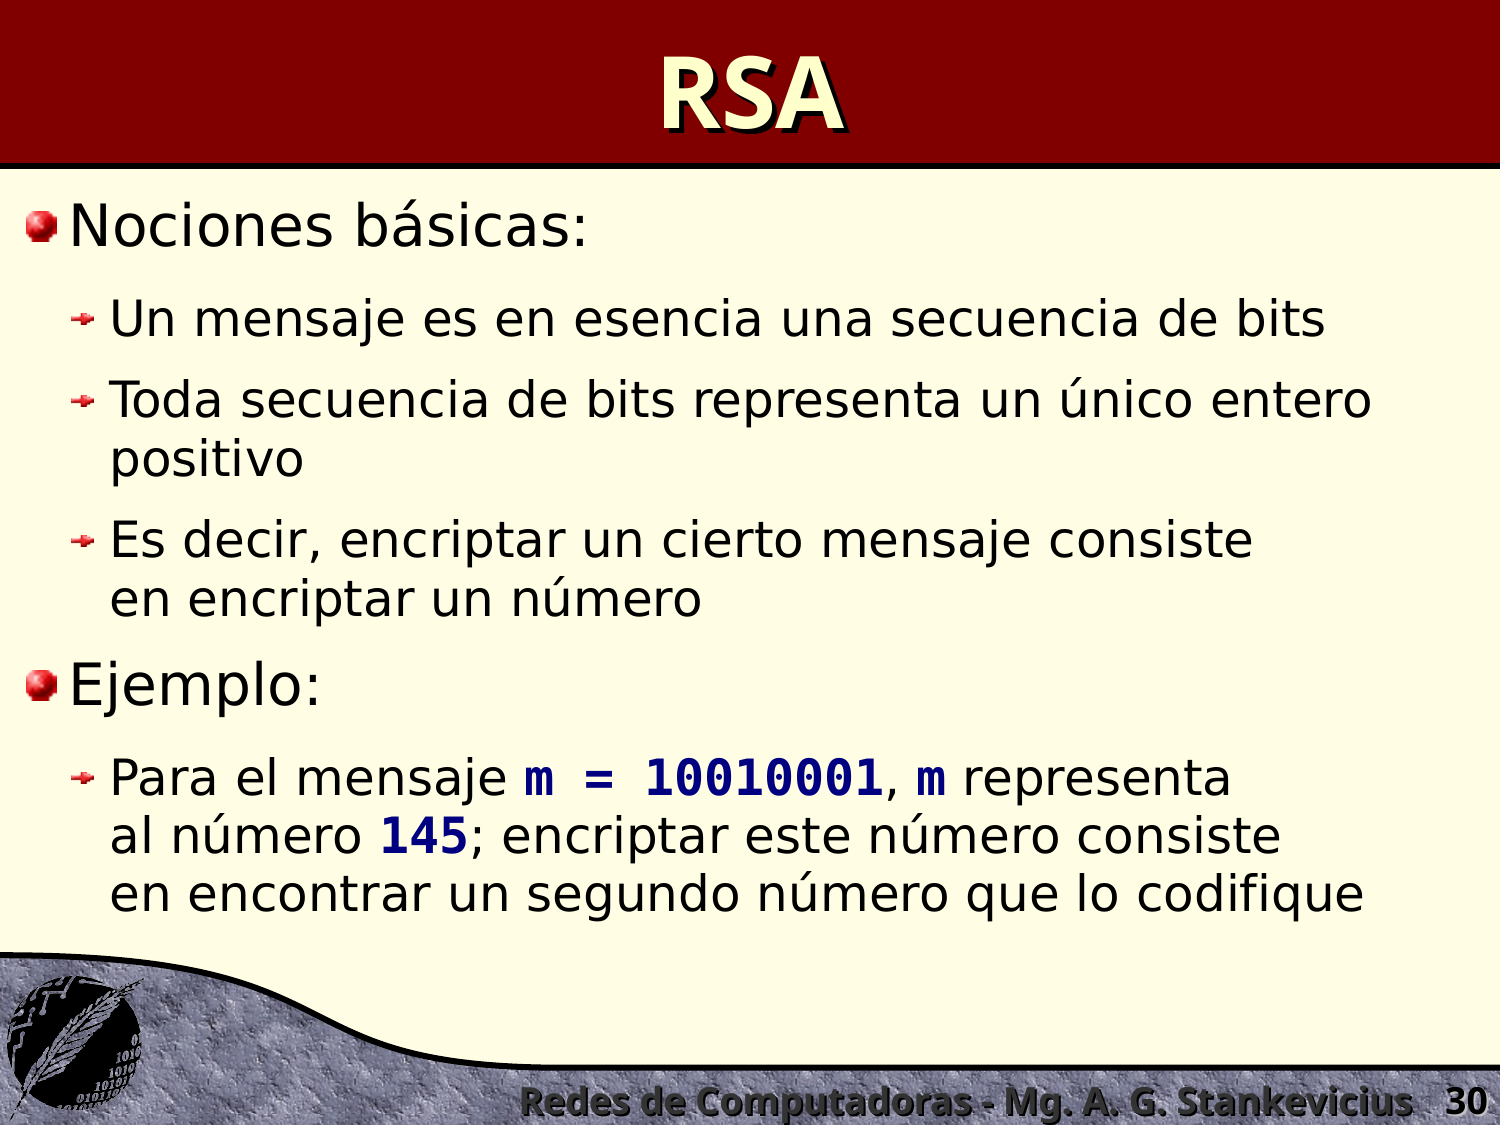

# RSA
Nociones básicas:
Un mensaje es en esencia una secuencia de bits
Toda secuencia de bits representa un único entero positivo
Es decir, encriptar un cierto mensaje consiste
en encriptar un número
Ejemplo:
Para el mensaje m = 10010001, m representa
al número 145; encriptar este número consiste
en encontrar un segundo número que lo codifique
30